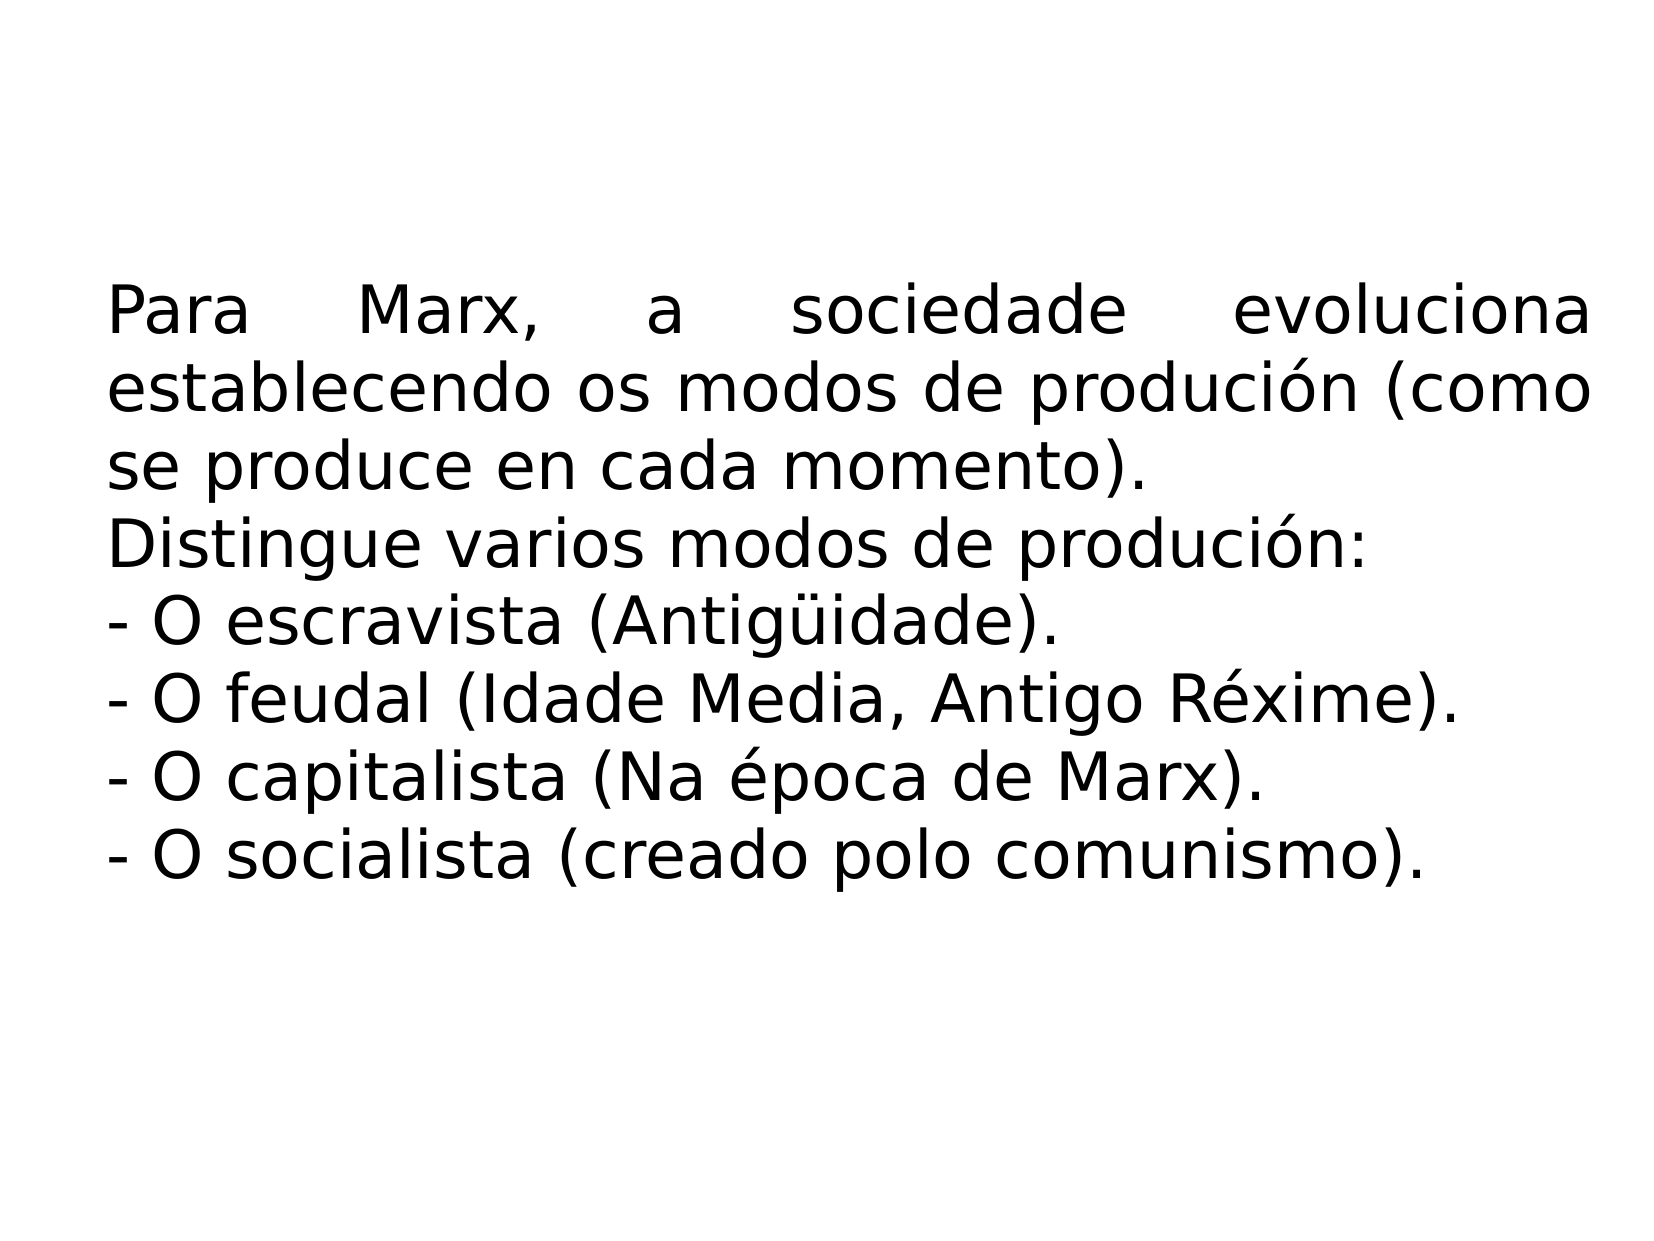

# Para Marx, a sociedade evoluciona establecendo os modos de produción (como se produce en cada momento).
Distingue varios modos de produción:
- O escravista (Antigüidade).
- O feudal (Idade Media, Antigo Réxime).
- O capitalista (Na época de Marx).
- O socialista (creado polo comunismo).